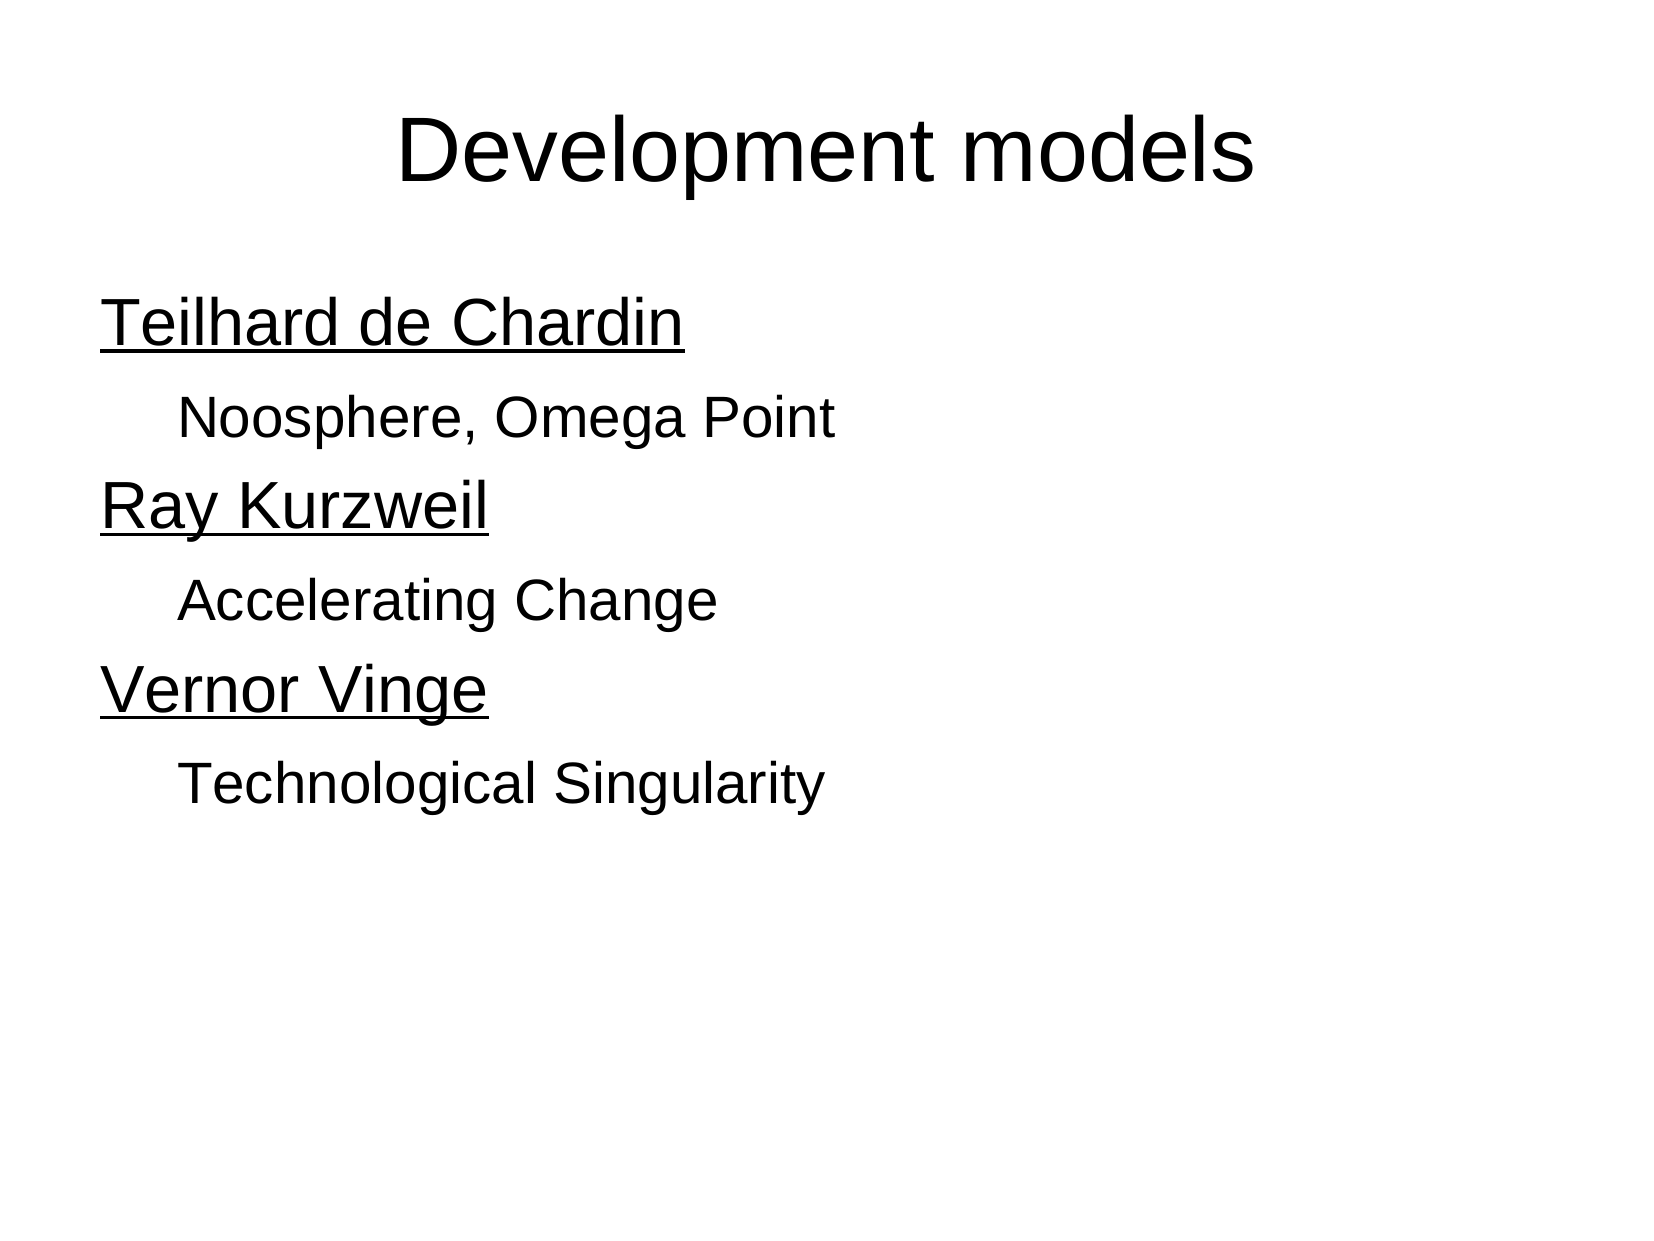

# Development models
Teilhard de Chardin
Noosphere, Omega Point
Ray Kurzweil
Accelerating Change
Vernor Vinge
Technological Singularity